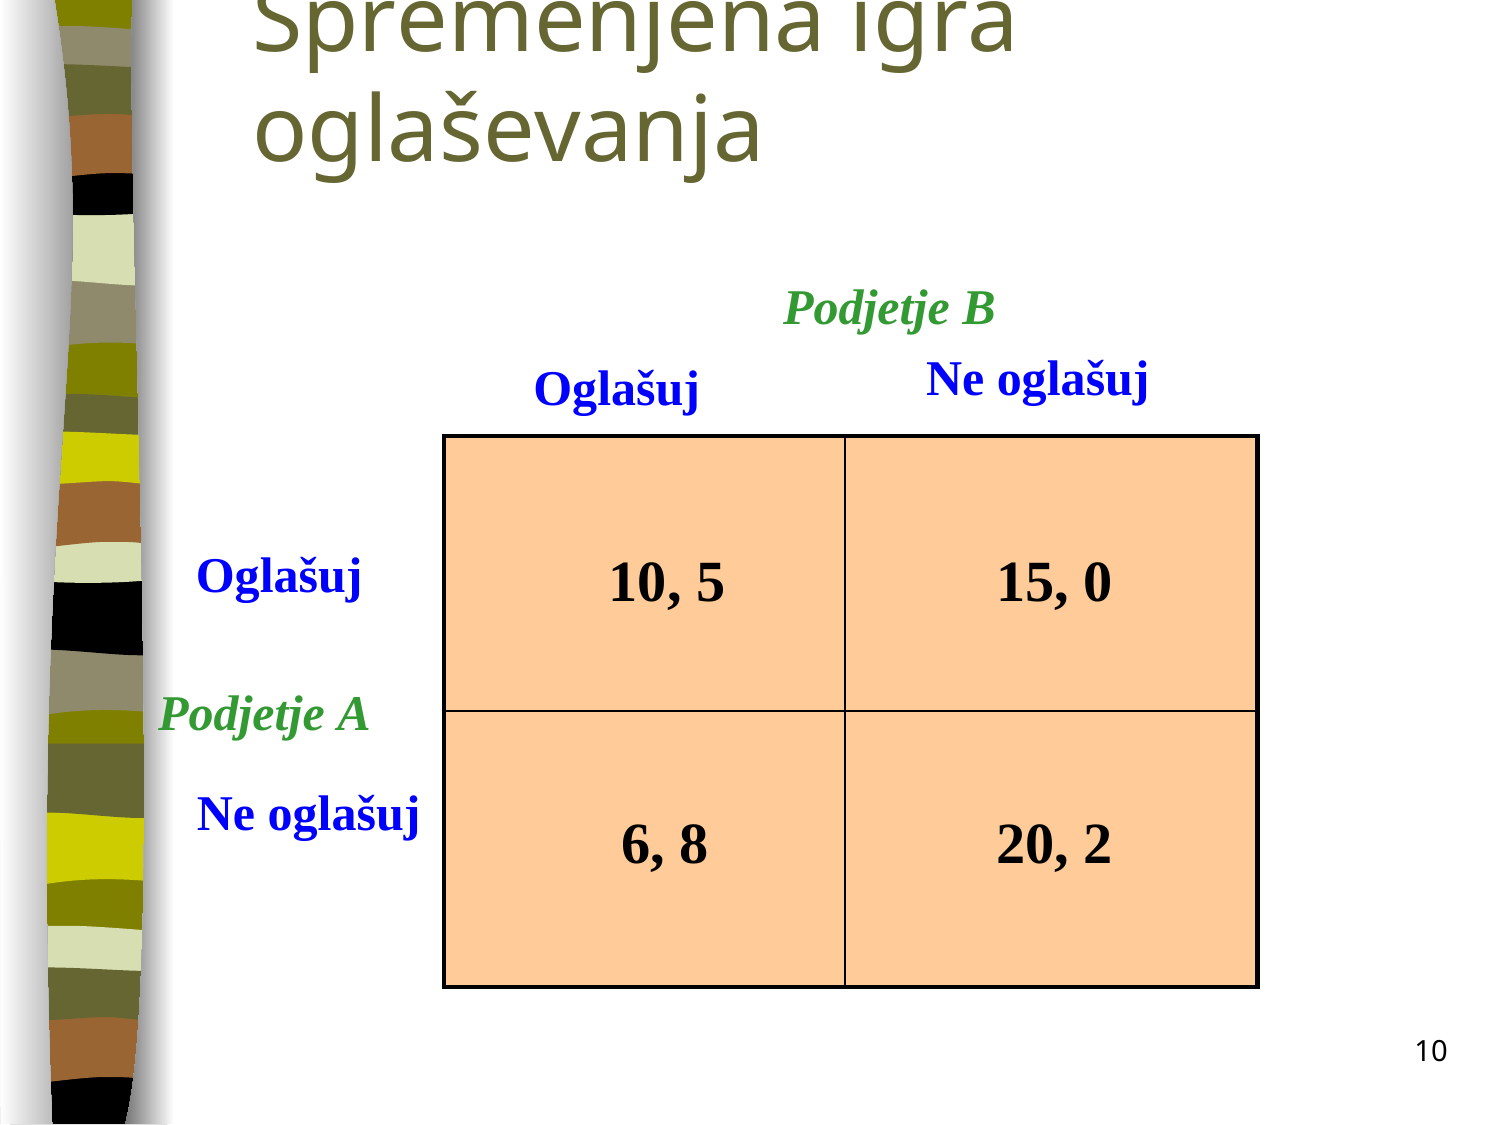

# Spremenjena igra oglaševanja
Podjetje B
Ne oglašuj
Oglašuj
Oglašuj
10, 5
15, 0
Podjetje A
Ne oglašuj
6, 8
20, 2